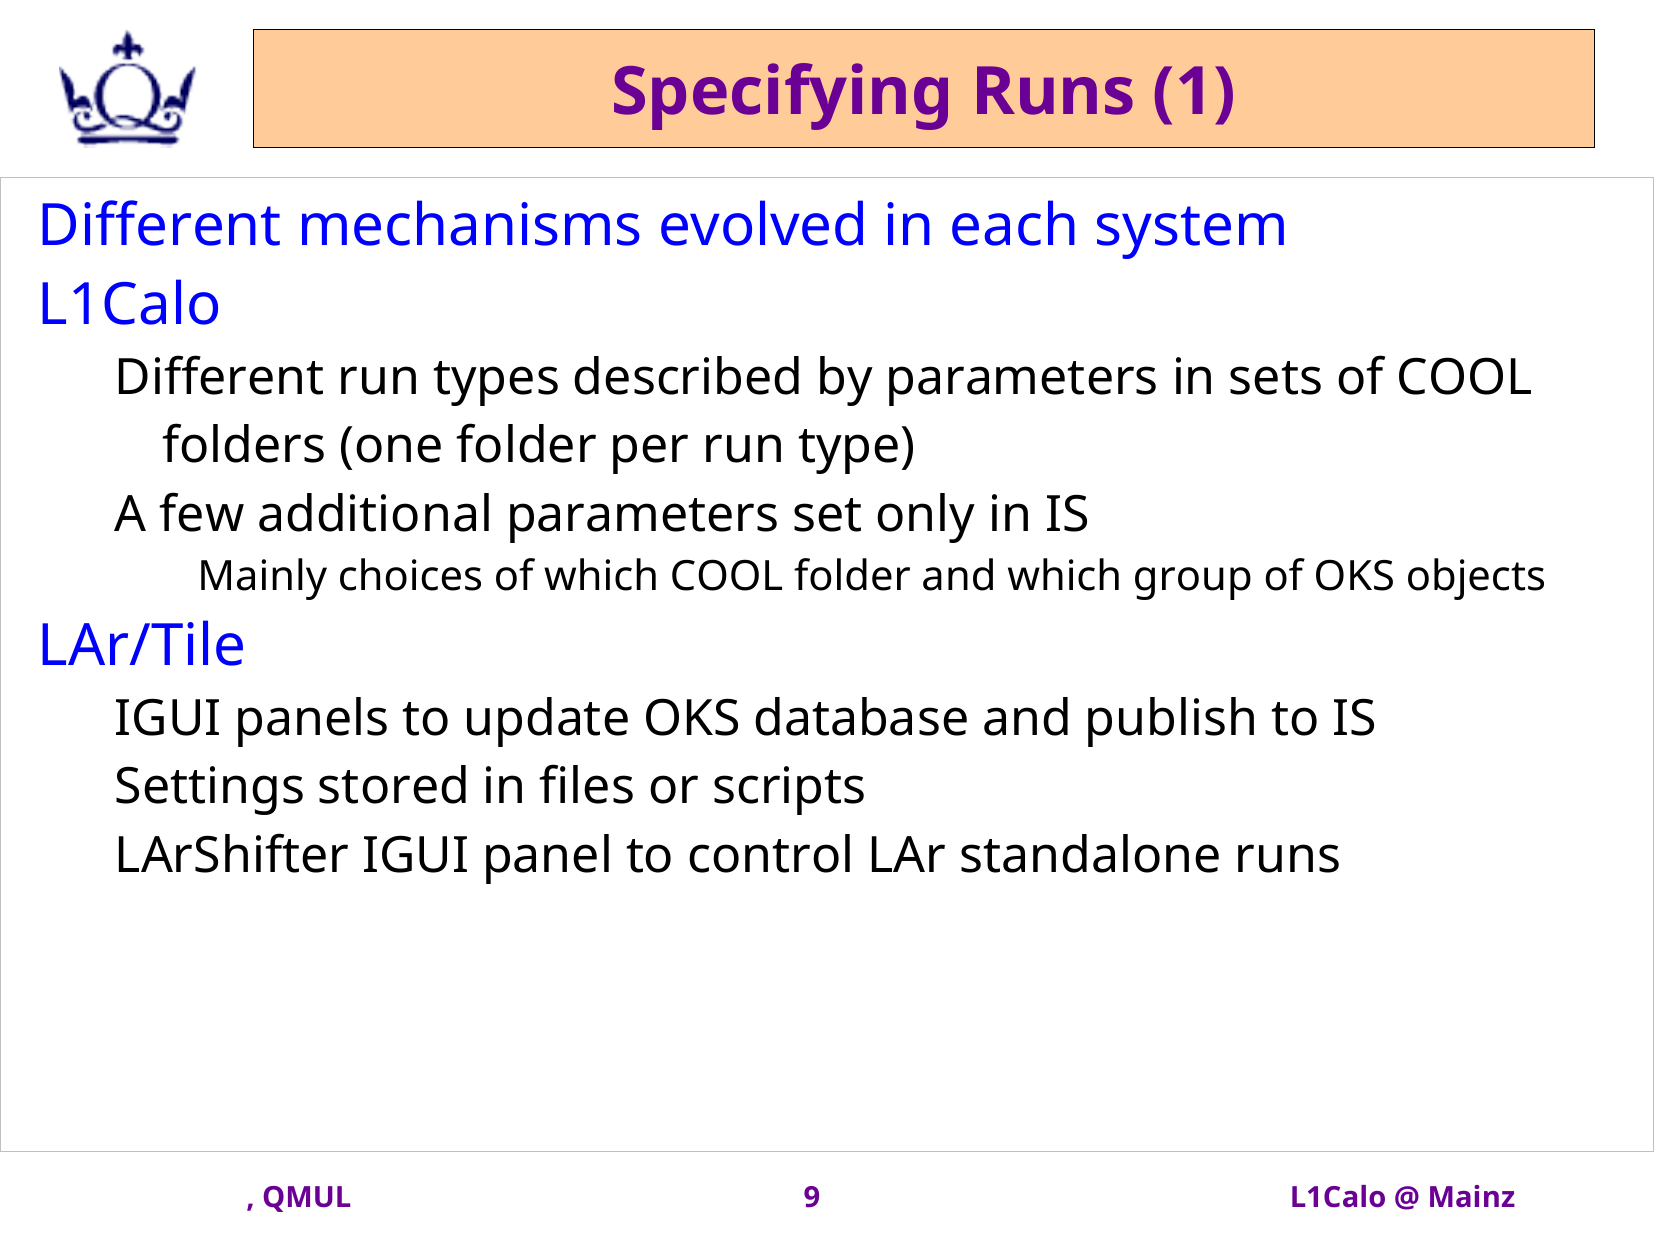

# Specifying Runs (1)
Different mechanisms evolved in each system
L1Calo
Different run types described by parameters in sets of COOL folders (one folder per run type)
A few additional parameters set only in IS
Mainly choices of which COOL folder and which group of OKS objects
LAr/Tile
IGUI panels to update OKS database and publish to IS
Settings stored in files or scripts
LArShifter IGUI panel to control LAr standalone runs